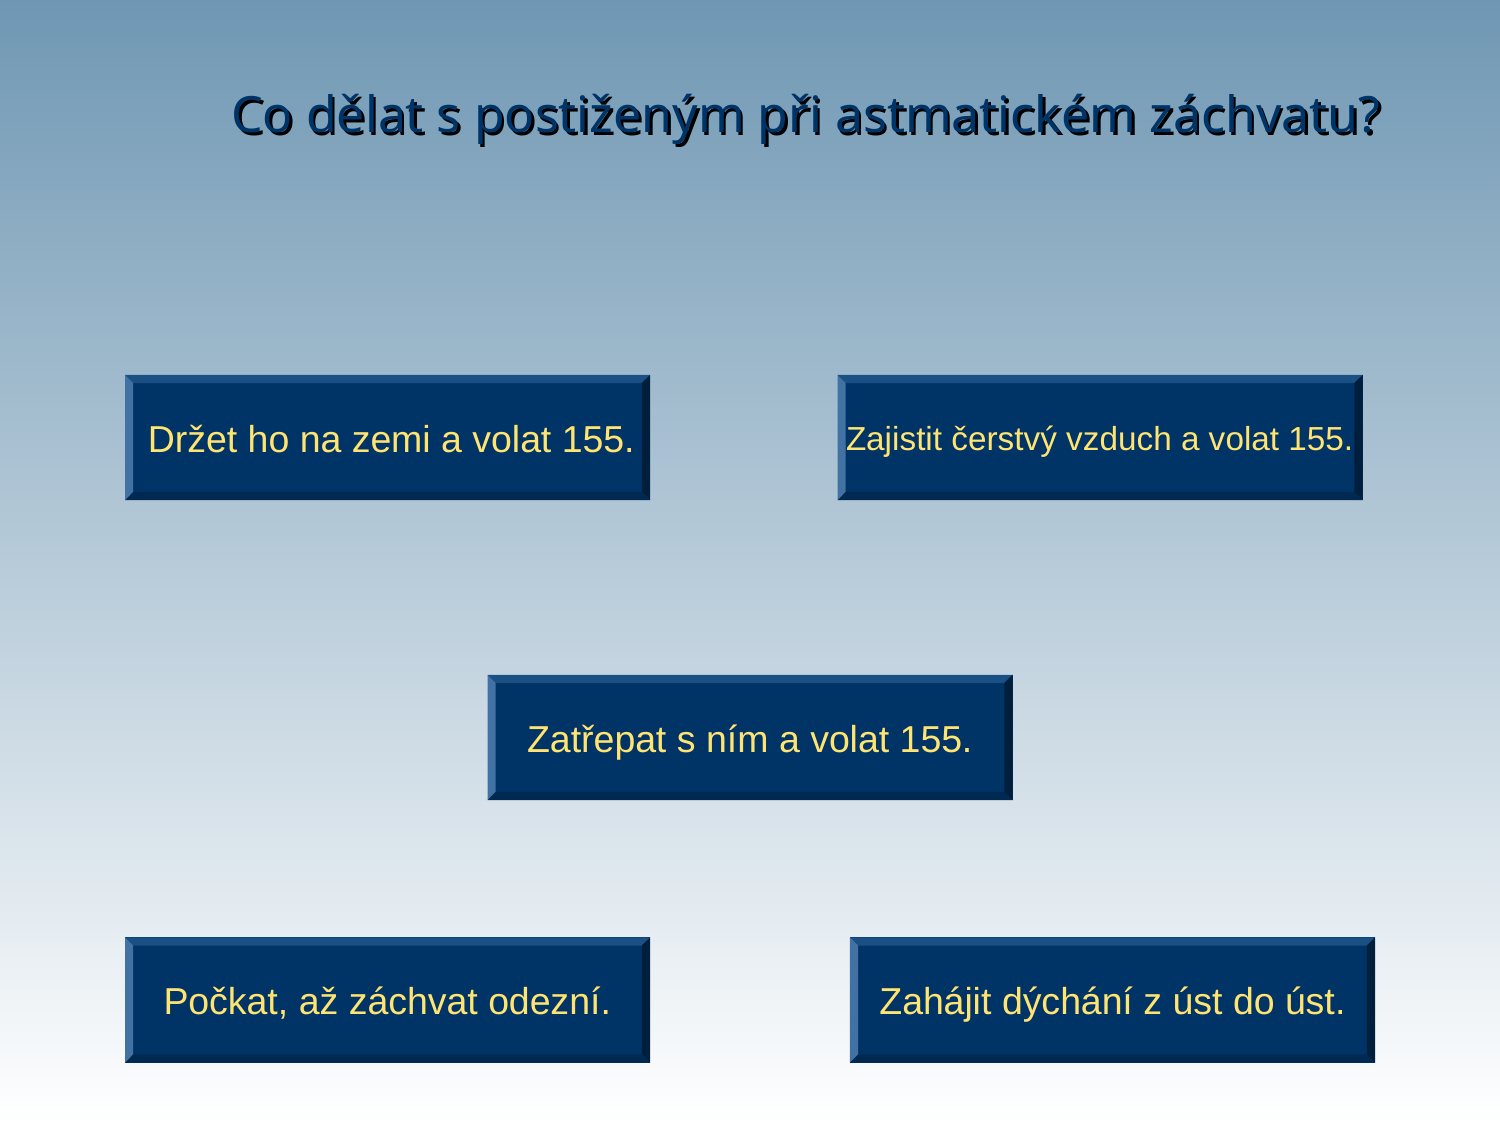

# Co dělat s postiženým při astmatickém záchvatu?
Držet ho na zemi a volat 155.
Zajistit čerstvý vzduch a volat 155.
Zatřepat s ním a volat 155.
Počkat, až záchvat odezní.
Zahájit dýchání z úst do úst.